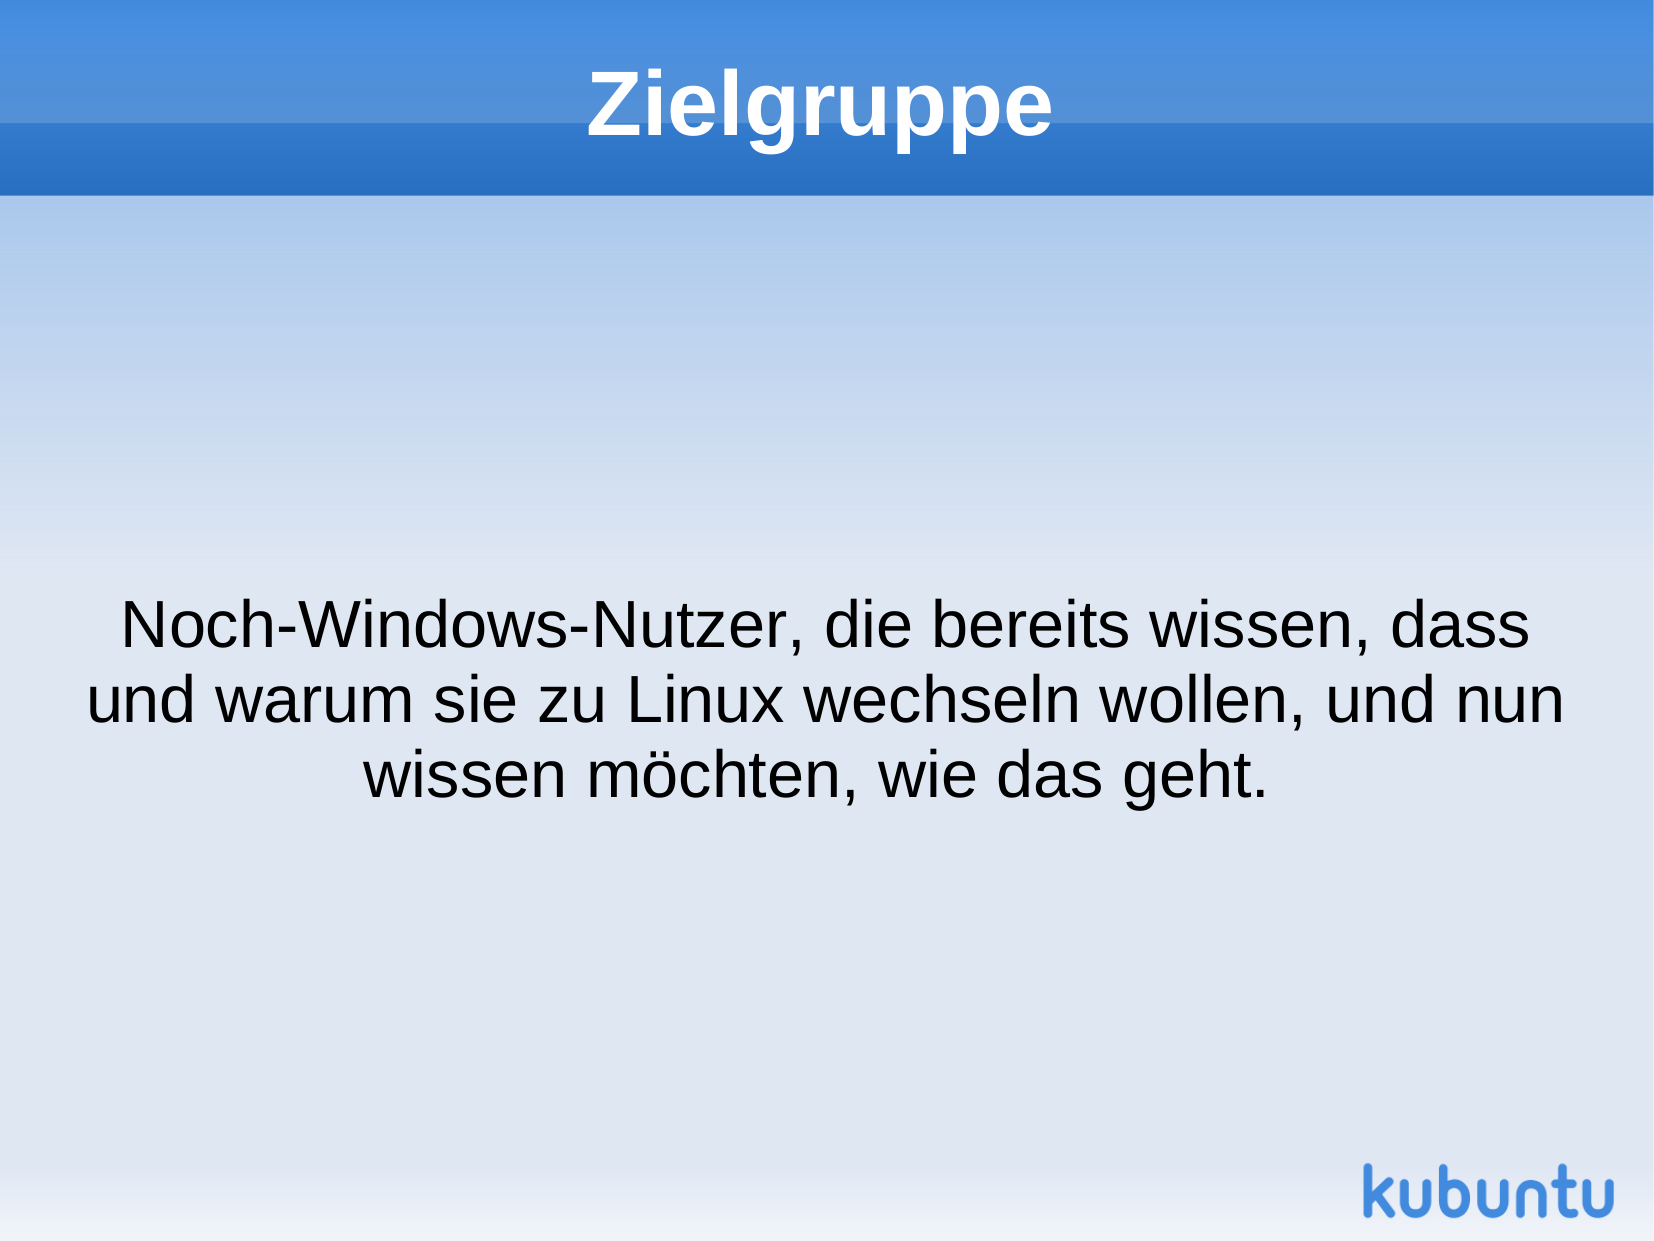

# Zielgruppe
Noch-Windows-Nutzer, die bereits wissen, dass und warum sie zu Linux wechseln wollen, und nun wissen möchten, wie das geht.